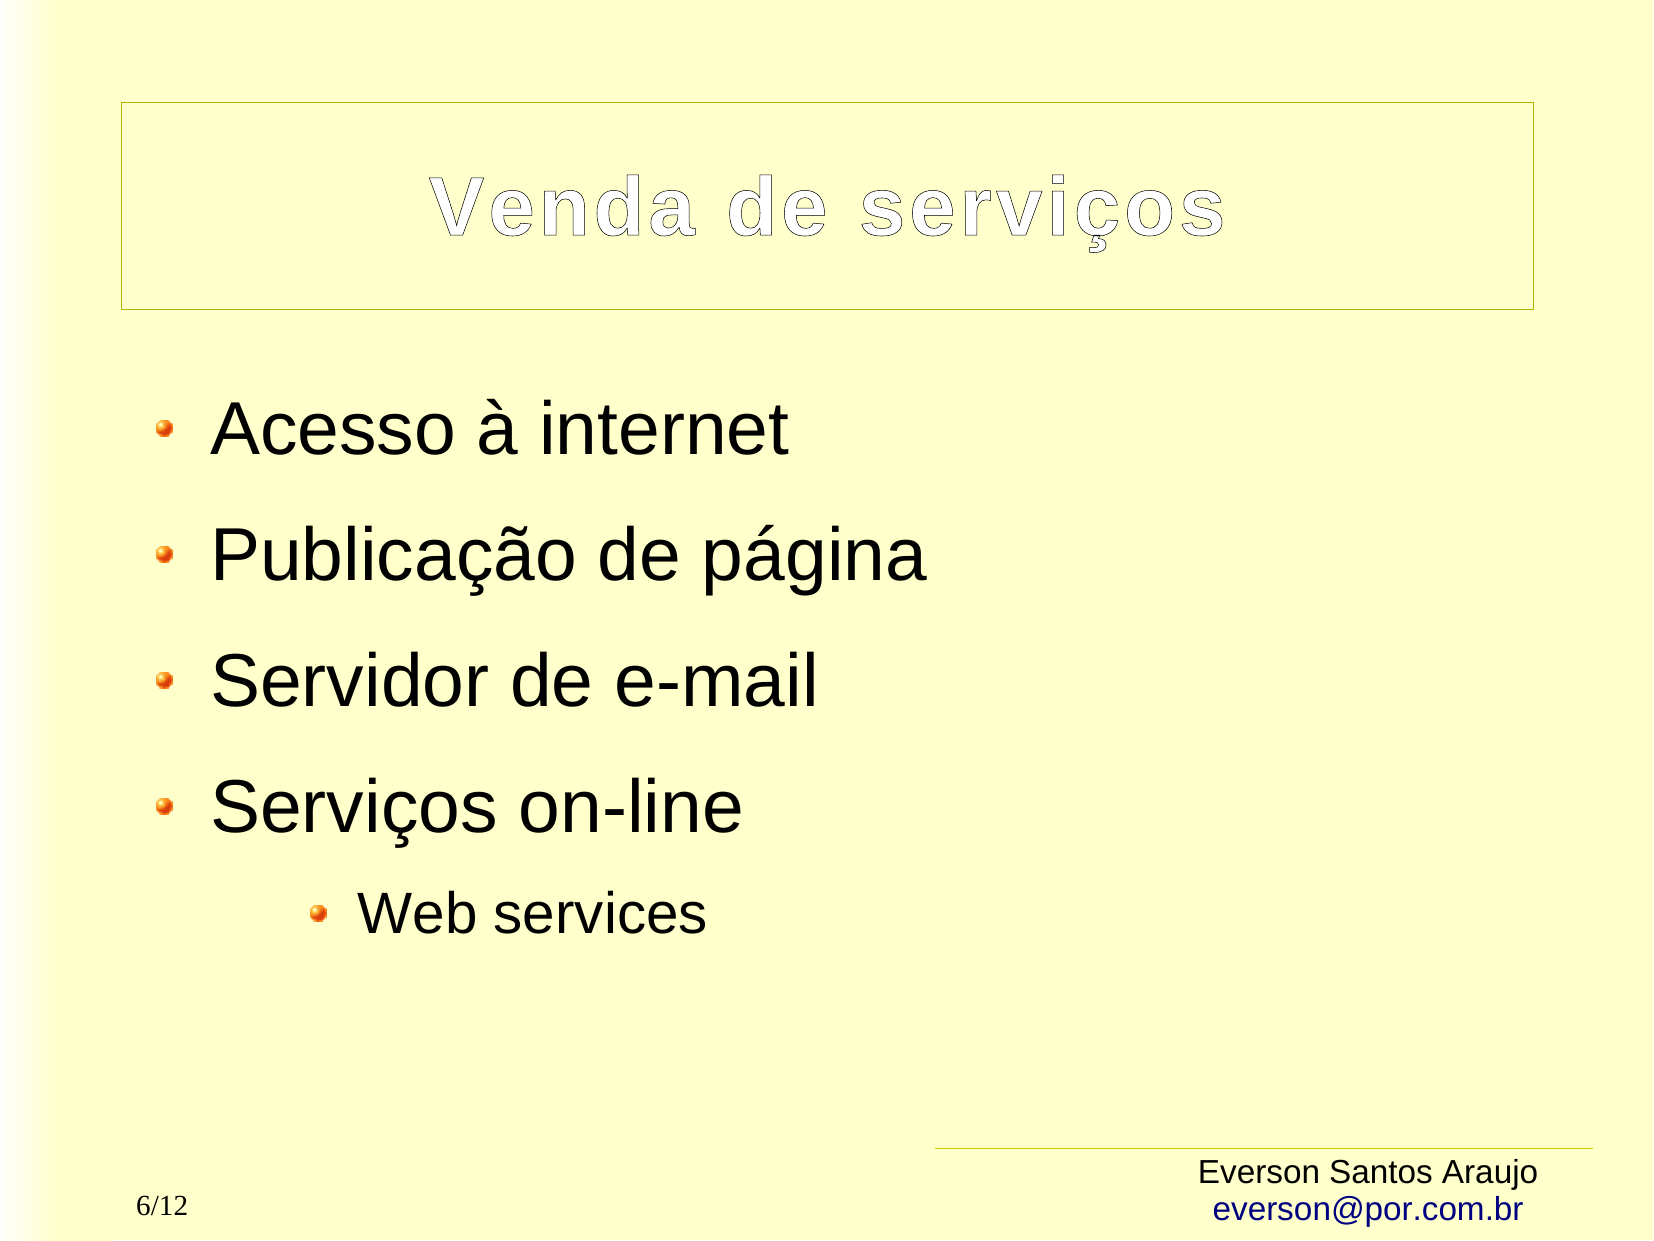

# Venda de serviços
Acesso à internet
Publicação de página
Servidor de e-mail
Serviços on-line
Web services